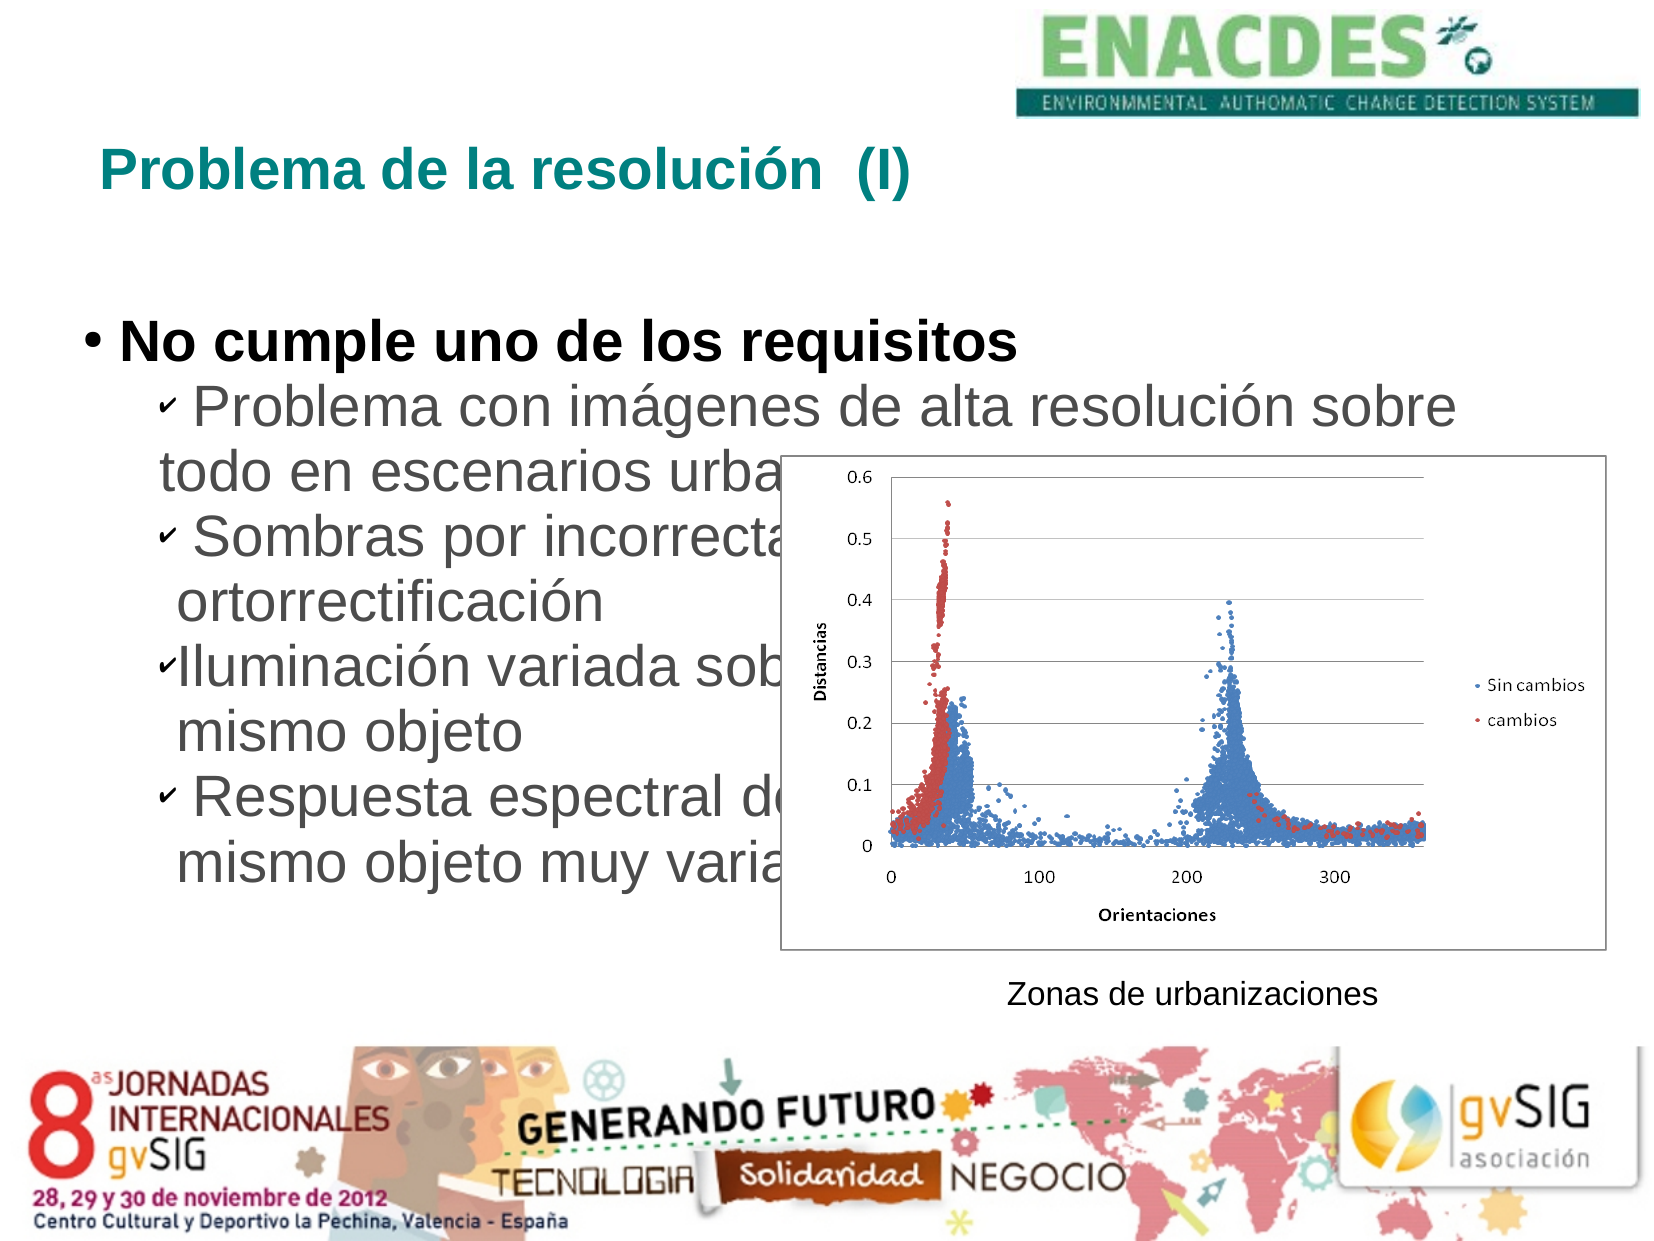

Problema de la resolución (I)
# No cumple uno de los requisitos
 Problema con imágenes de alta resolución sobre todo en escenarios urbanos.
 Sombras por incorrecta
ortorrectificación
Iluminación variada sobre el
mismo objeto
 Respuesta espectral del
mismo objeto muy variada
Zonas de urbanizaciones